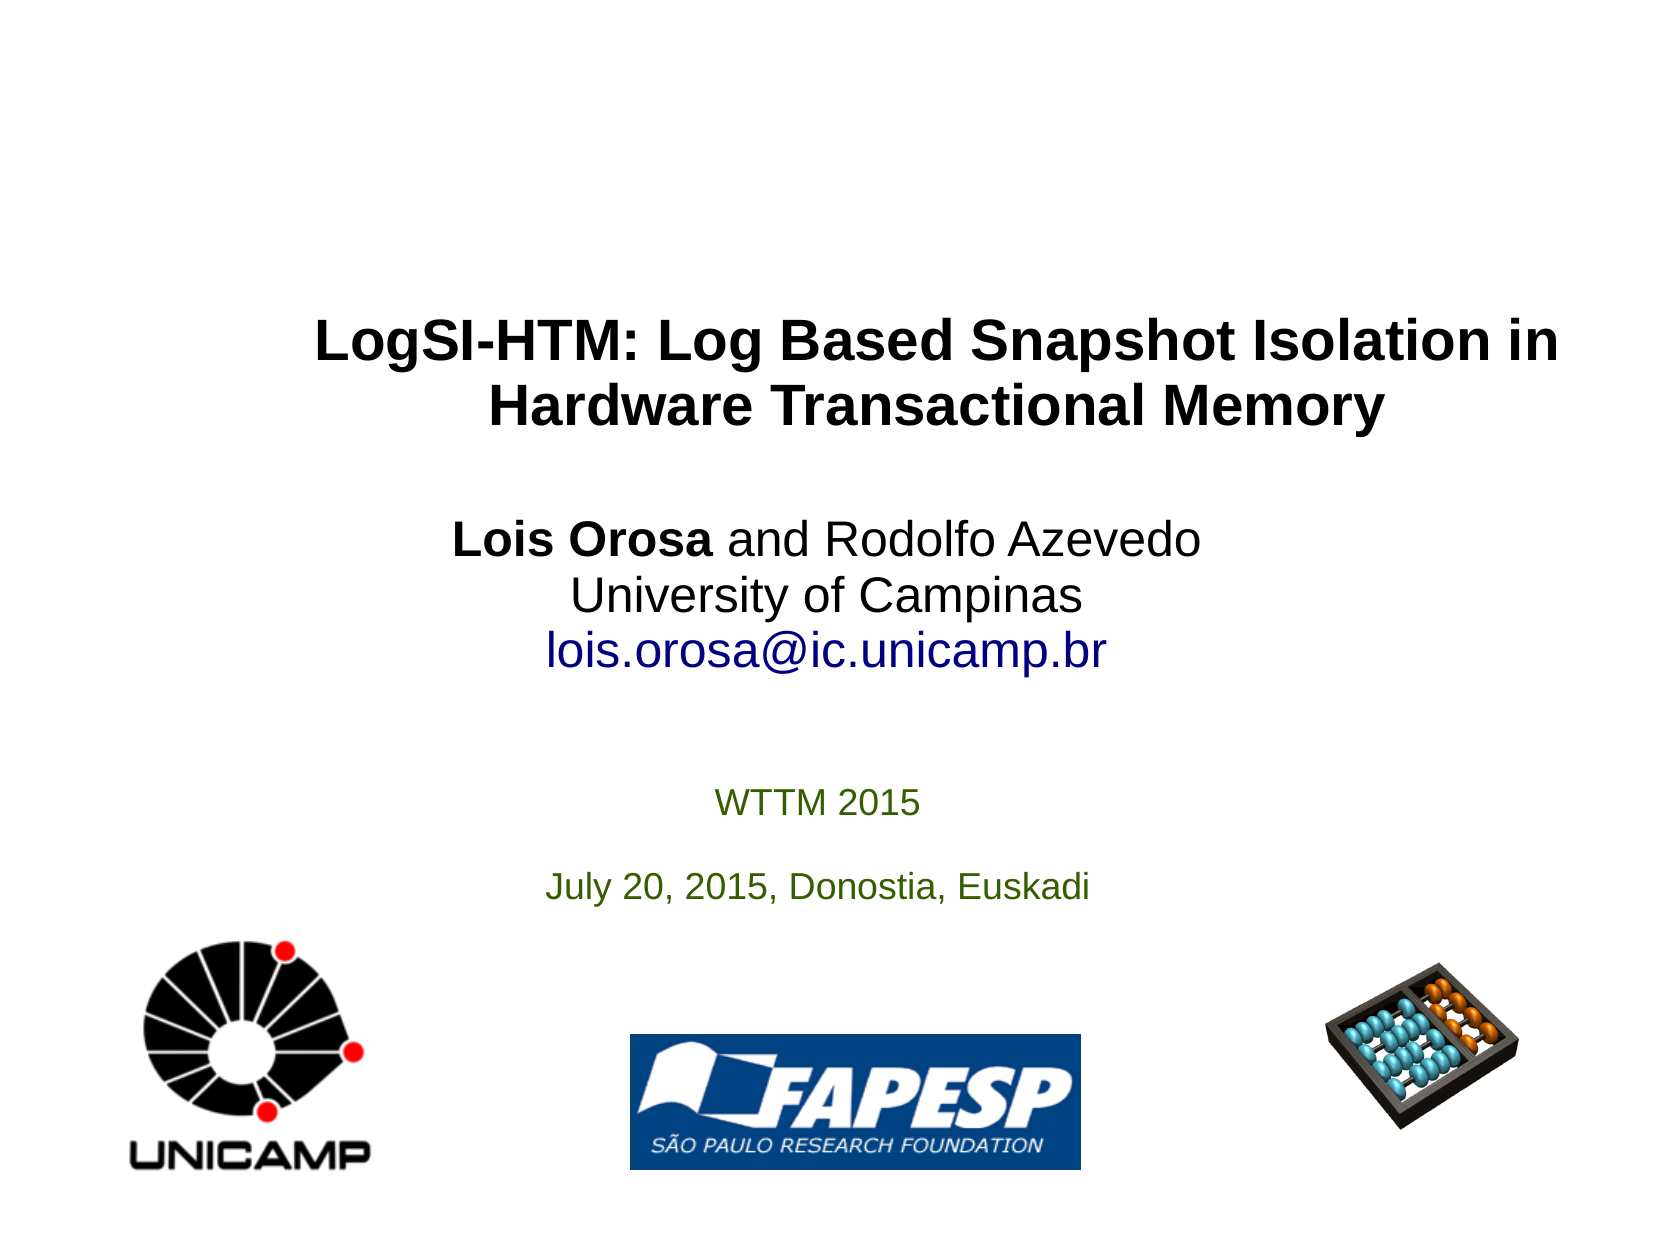

# Lois Orosa and Rodolfo Azevedo
University of Campinas
lois.orosa@ic.unicamp.br
LogSI-HTM: Log Based Snapshot Isolation in
Hardware Transactional Memory
WTTM 2015
July 20, 2015, Donostia, Euskadi